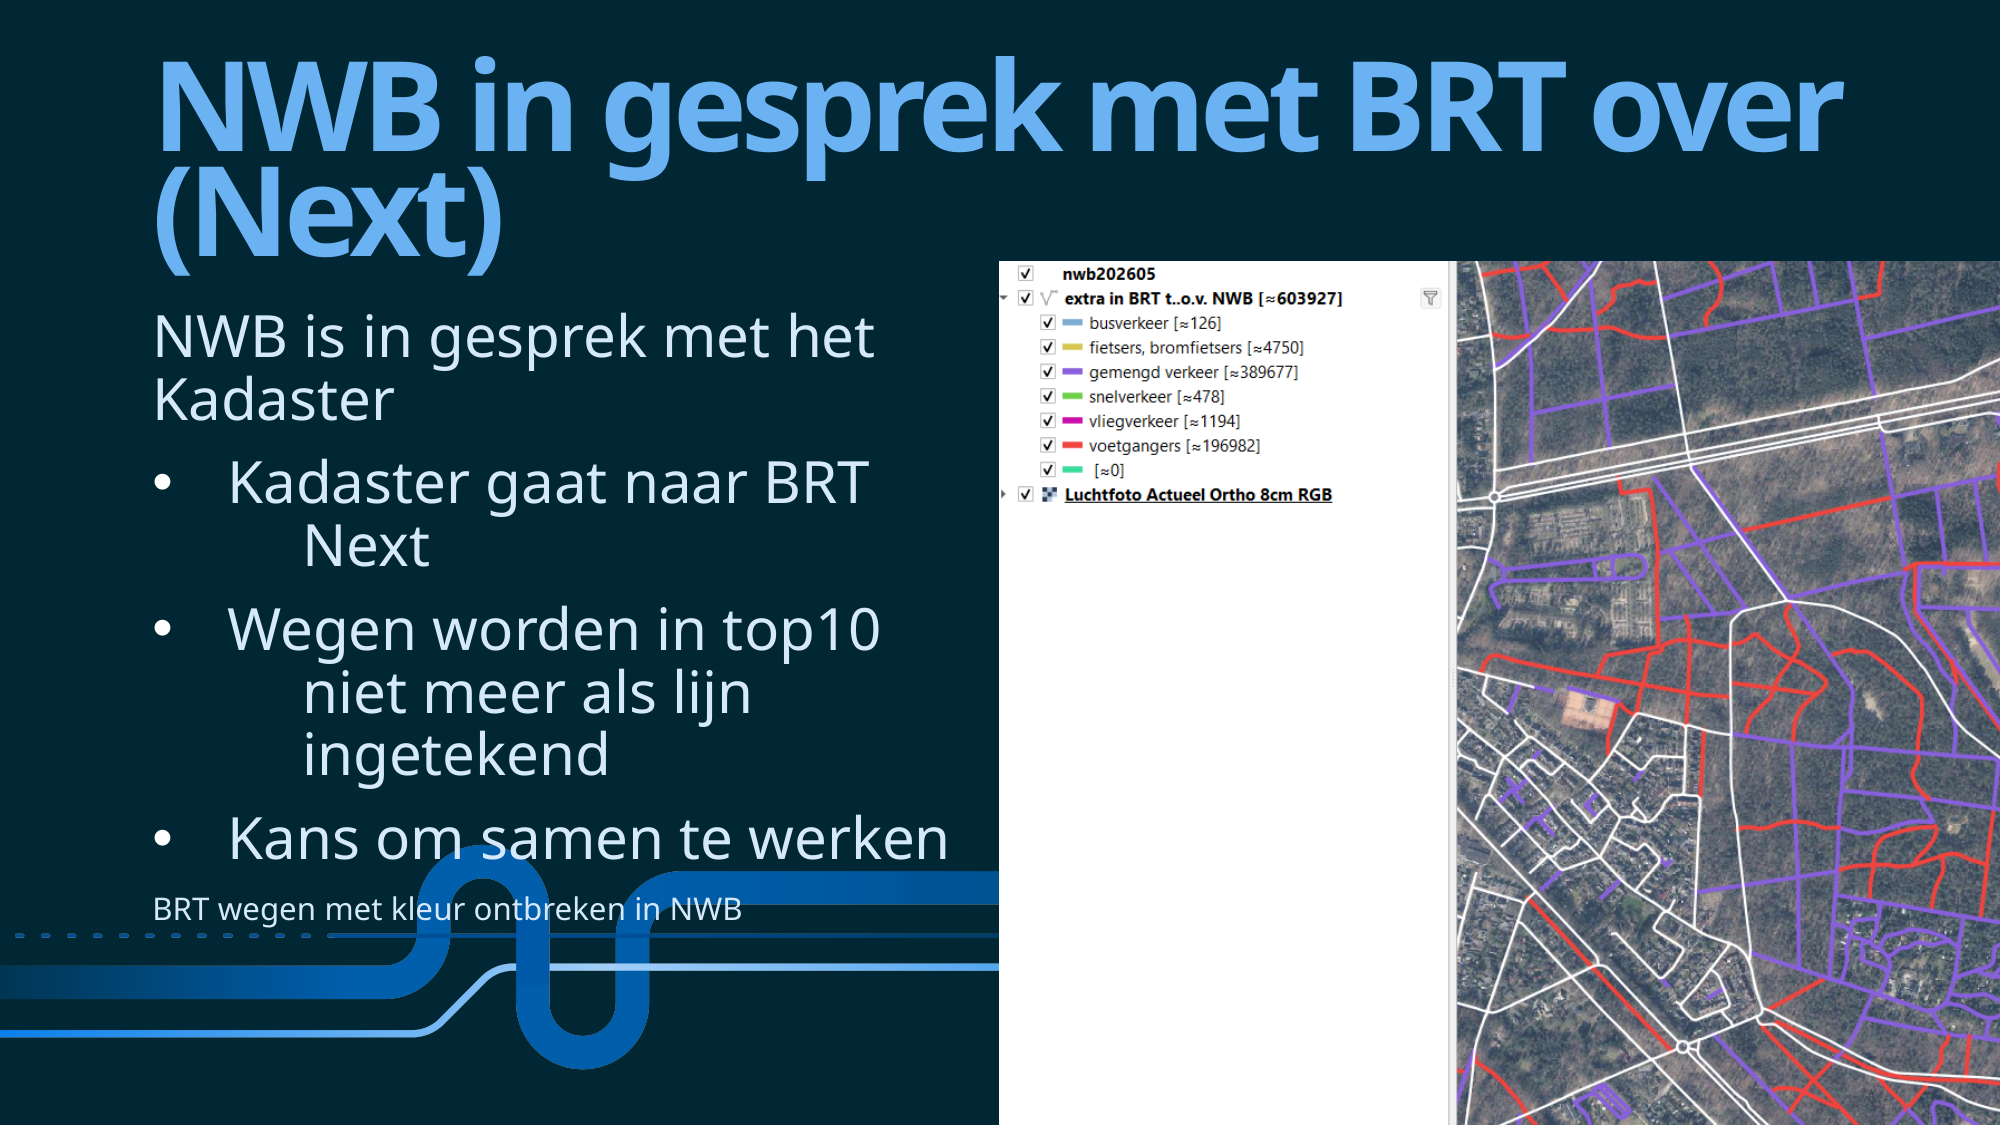

# NWB in gesprek met BRT over (Next)
NWB is in gesprek met het Kadaster
Kadaster gaat naar BRT Next
Wegen worden in top10 niet meer als lijn ingetekend
Kans om samen te werken
BRT wegen met kleur ontbreken in NWB